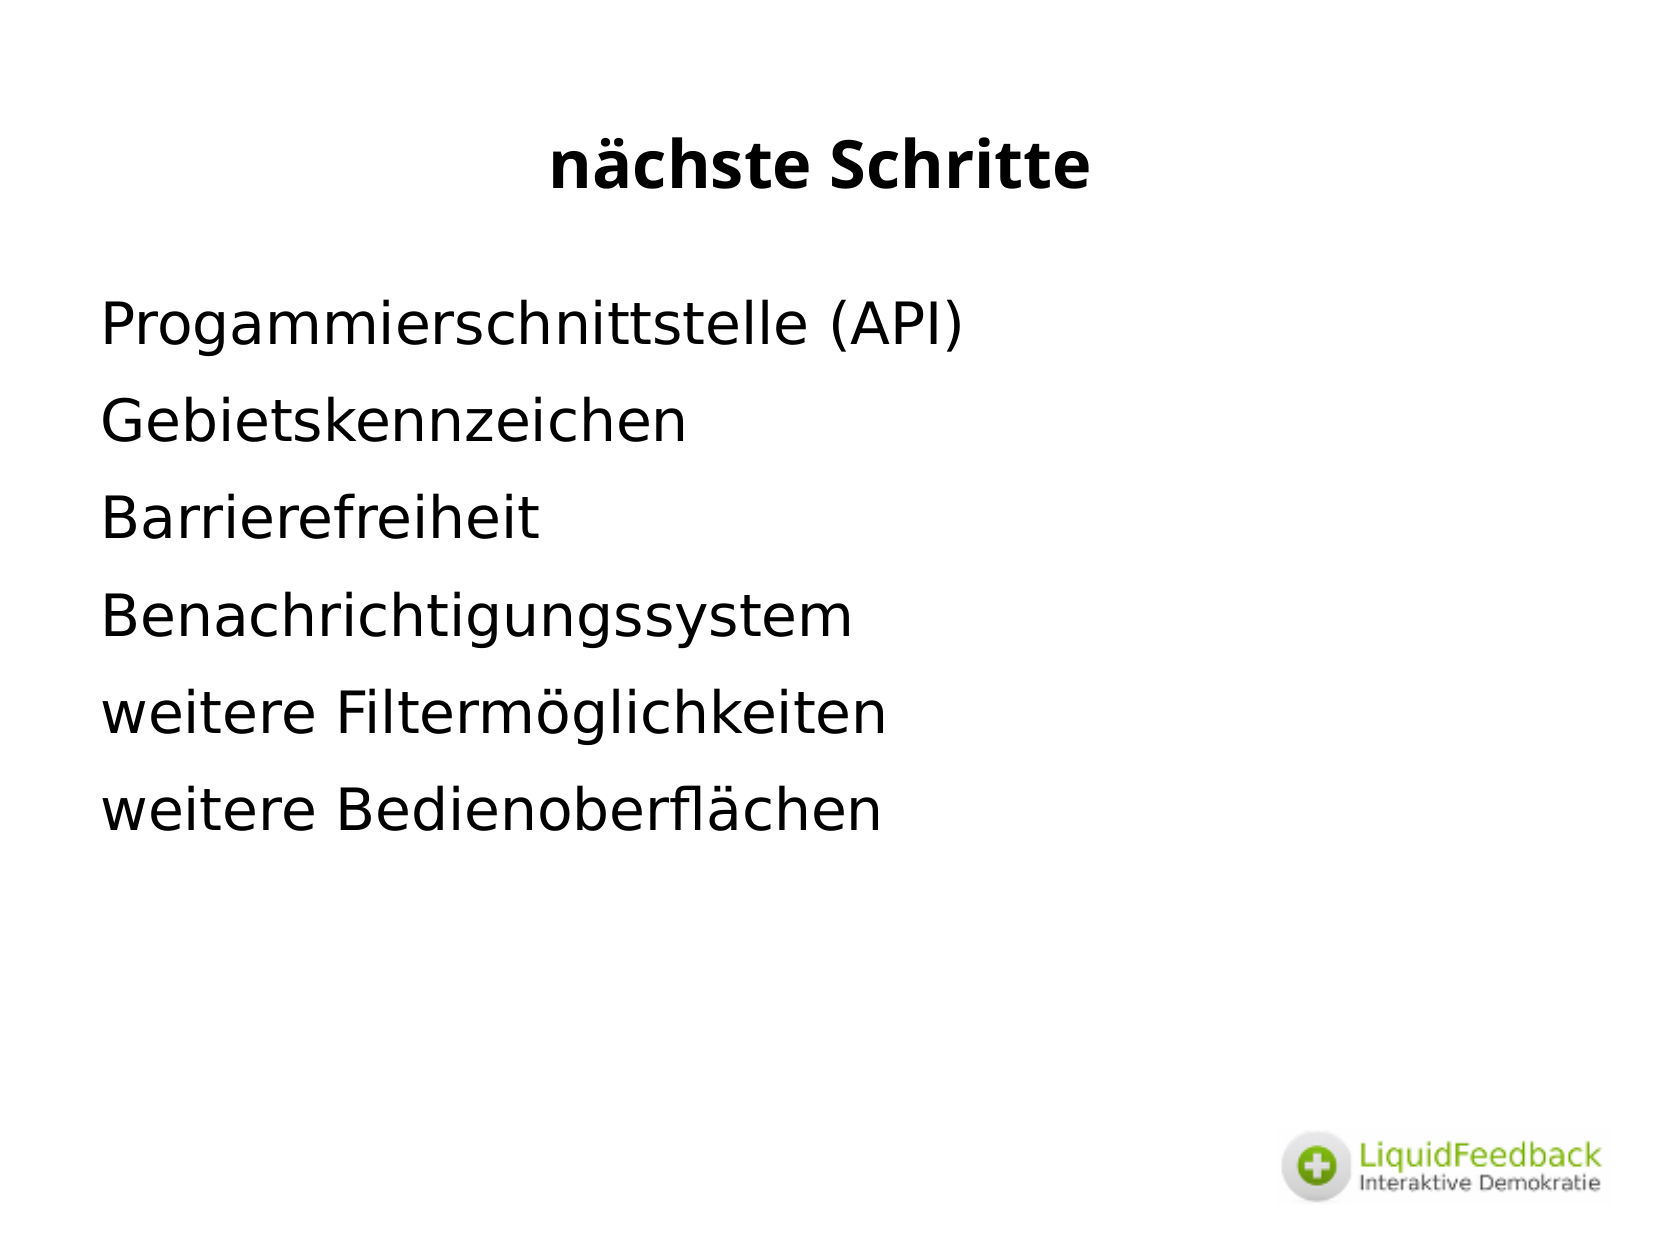

# nächste Schritte
Progammierschnittstelle (API)
Gebietskennzeichen
Barrierefreiheit
Benachrichtigungssystem
weitere Filtermöglichkeiten
weitere Bedienoberflächen